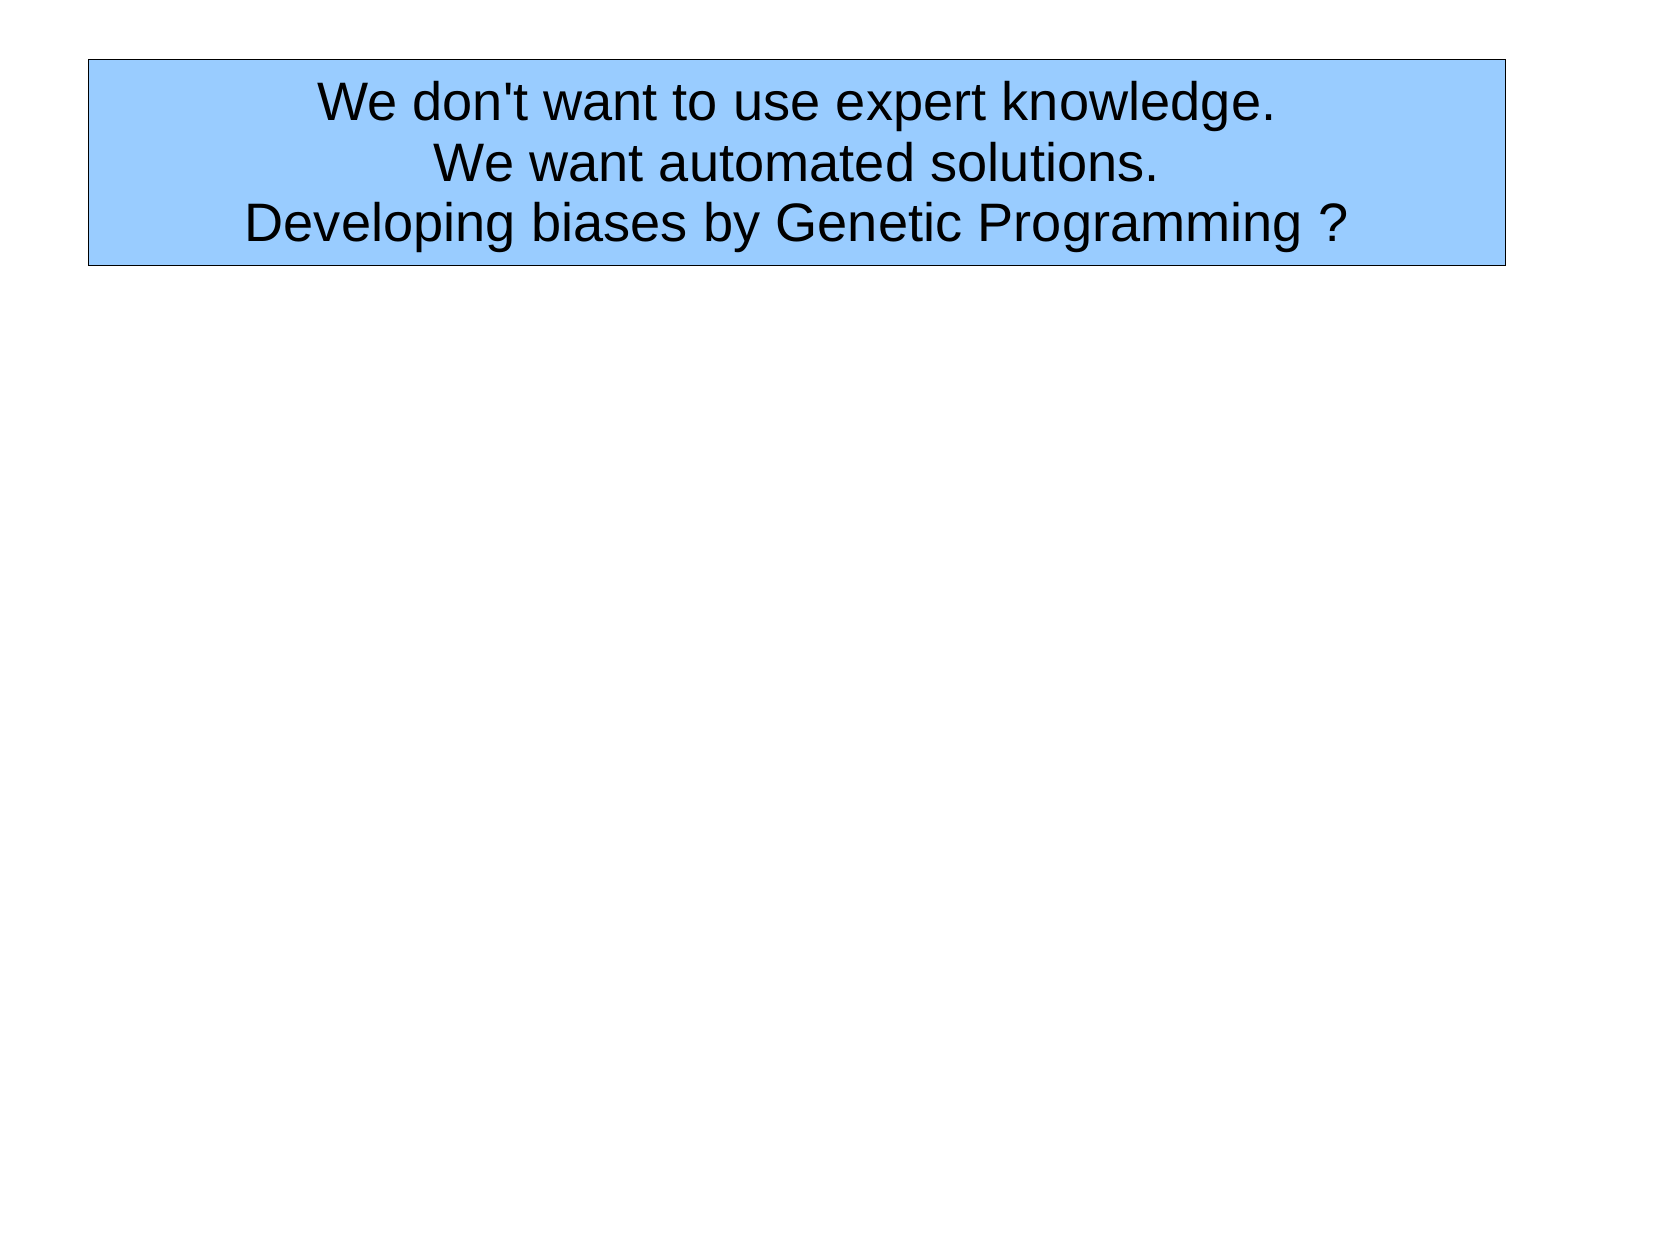

We don't want to use expert knowledge.
We want automated solutions.
Developing biases by Genetic Programming ?